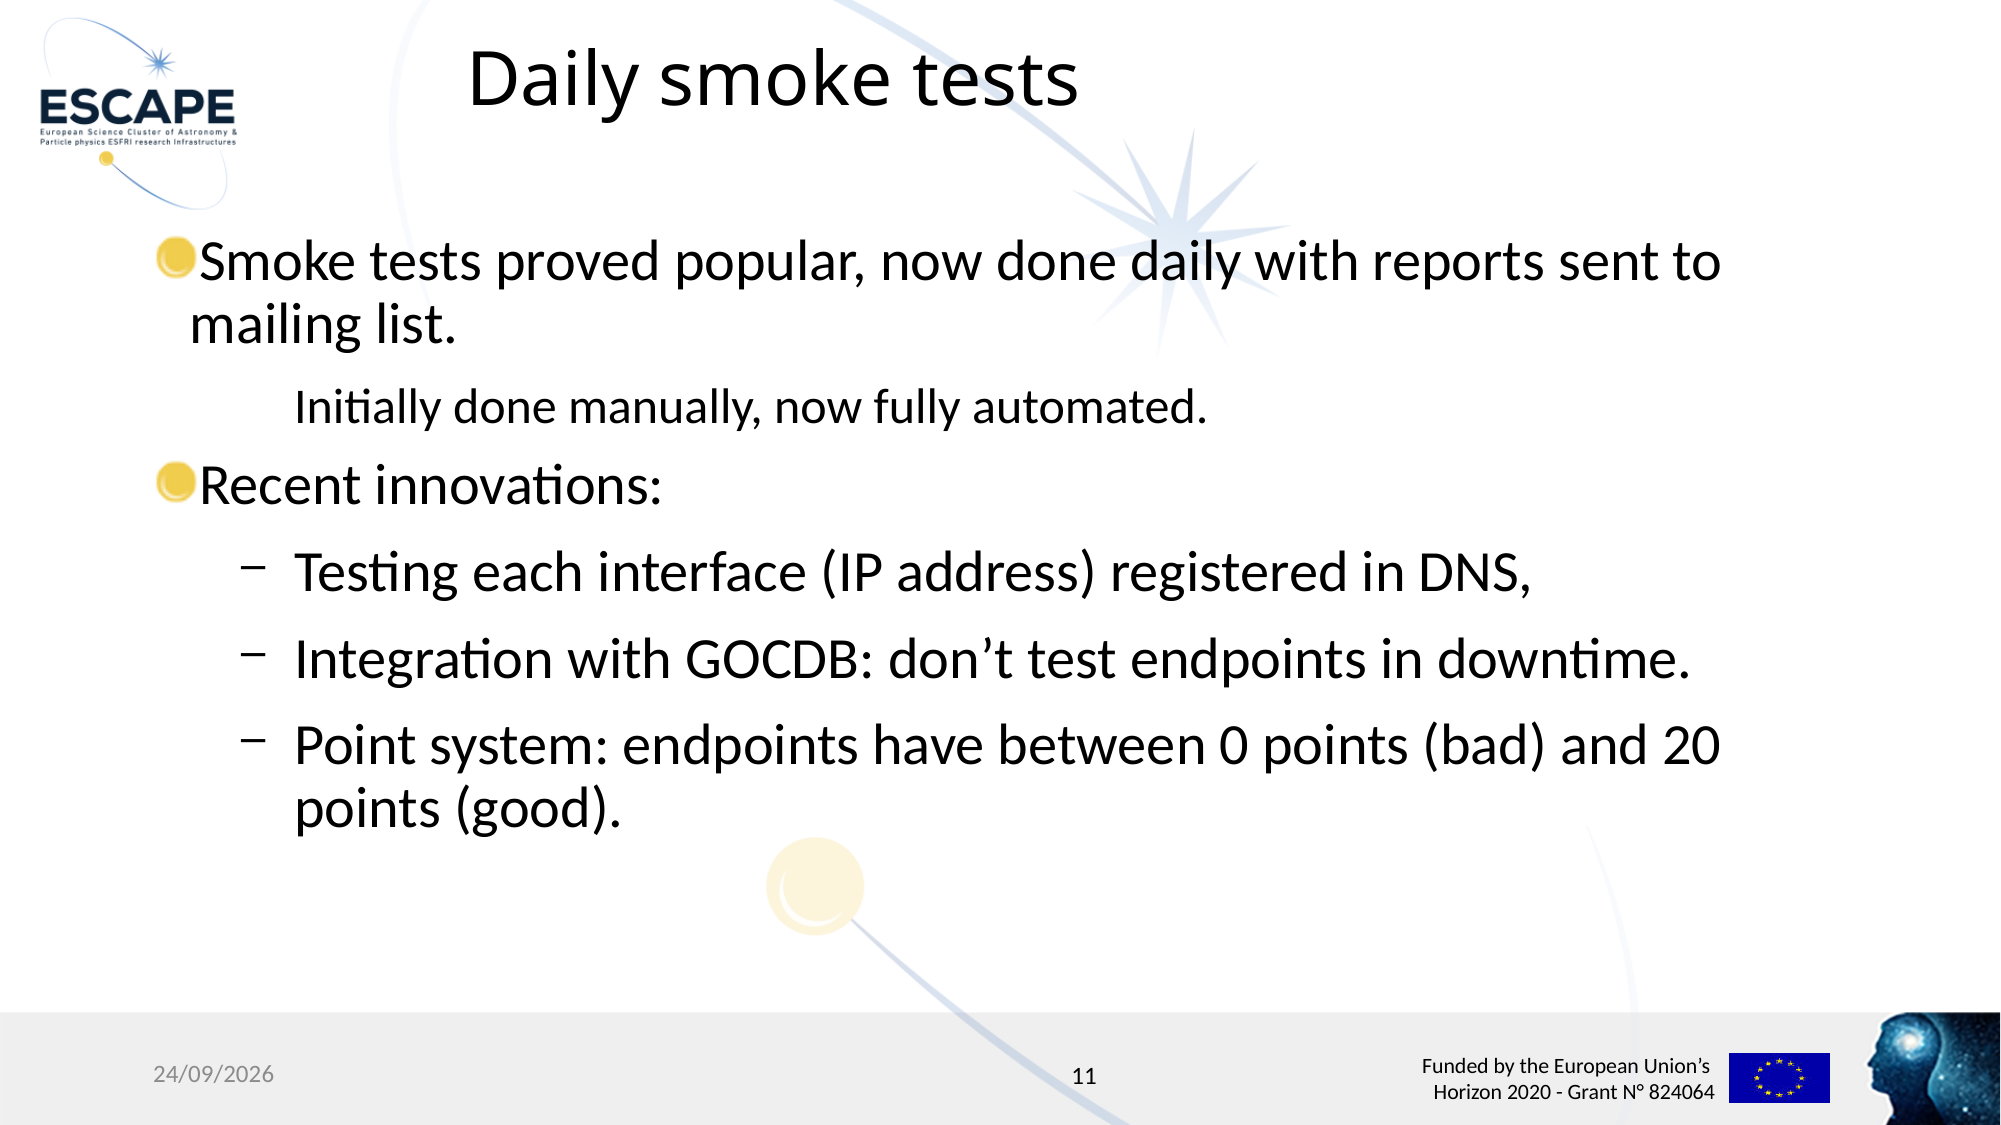

# Daily smoke tests
Smoke tests proved popular, now done daily with reports sent to mailing list.
Initially done manually, now fully automated.
Recent innovations:
Testing each interface (IP address) registered in DNS,
Integration with GOCDB: don’t test endpoints in downtime.
Point system: endpoints have between 0 points (bad) and 20 points (good).